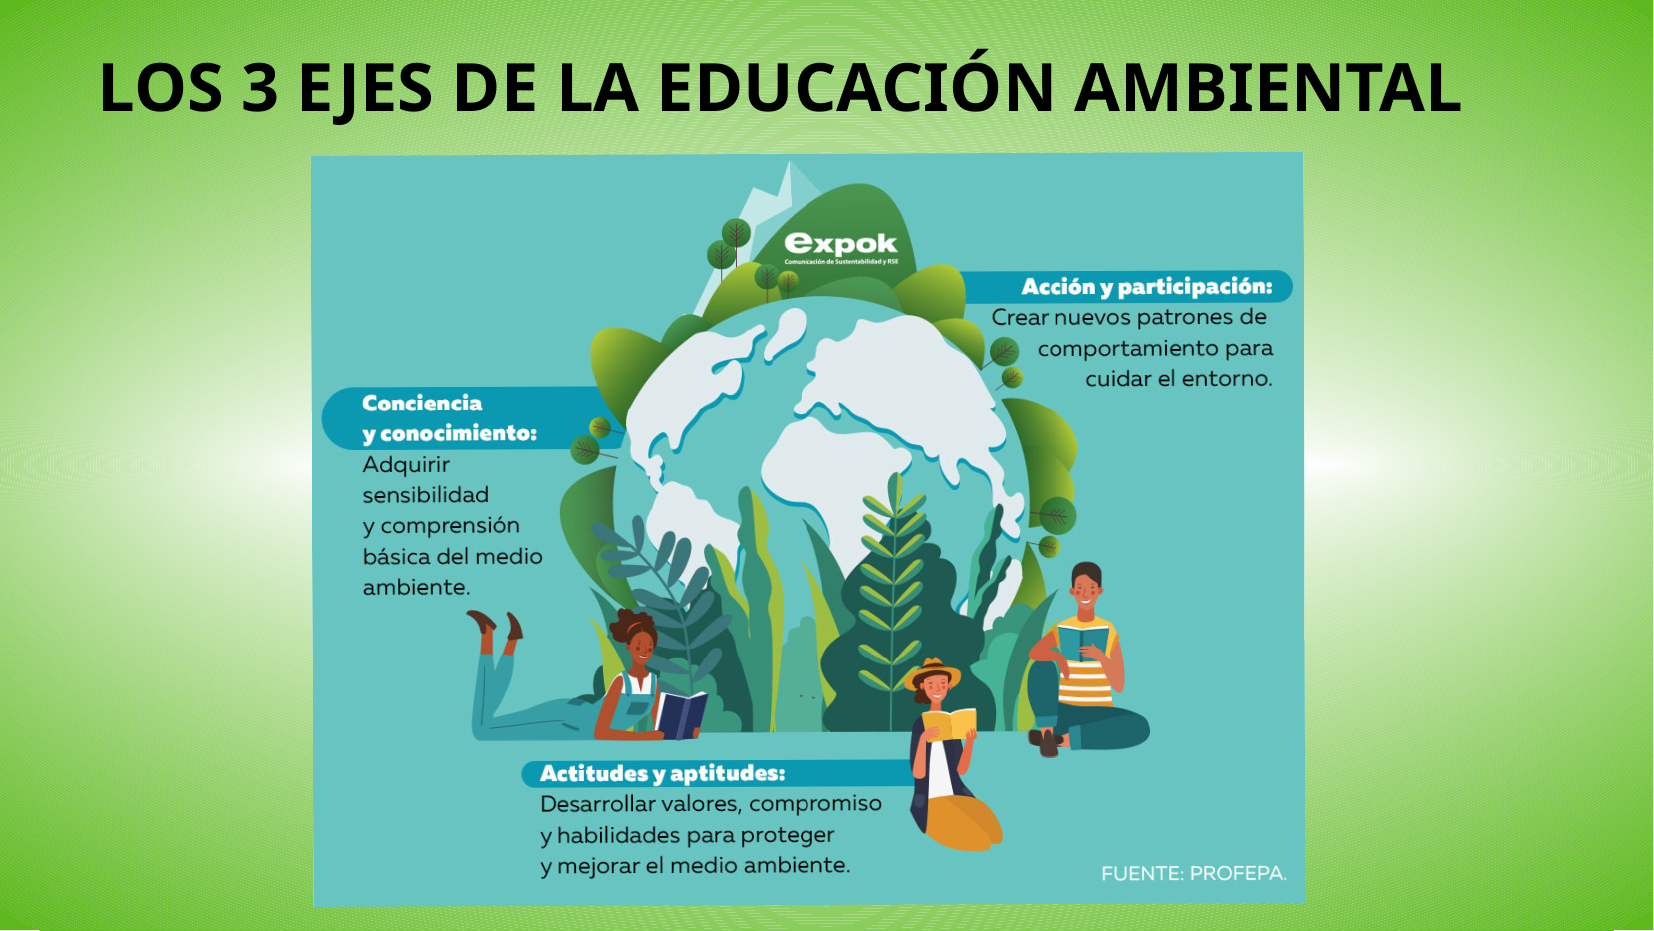

LOS 3 EJES DE LA EDUCACIÓN AMBIENTAL